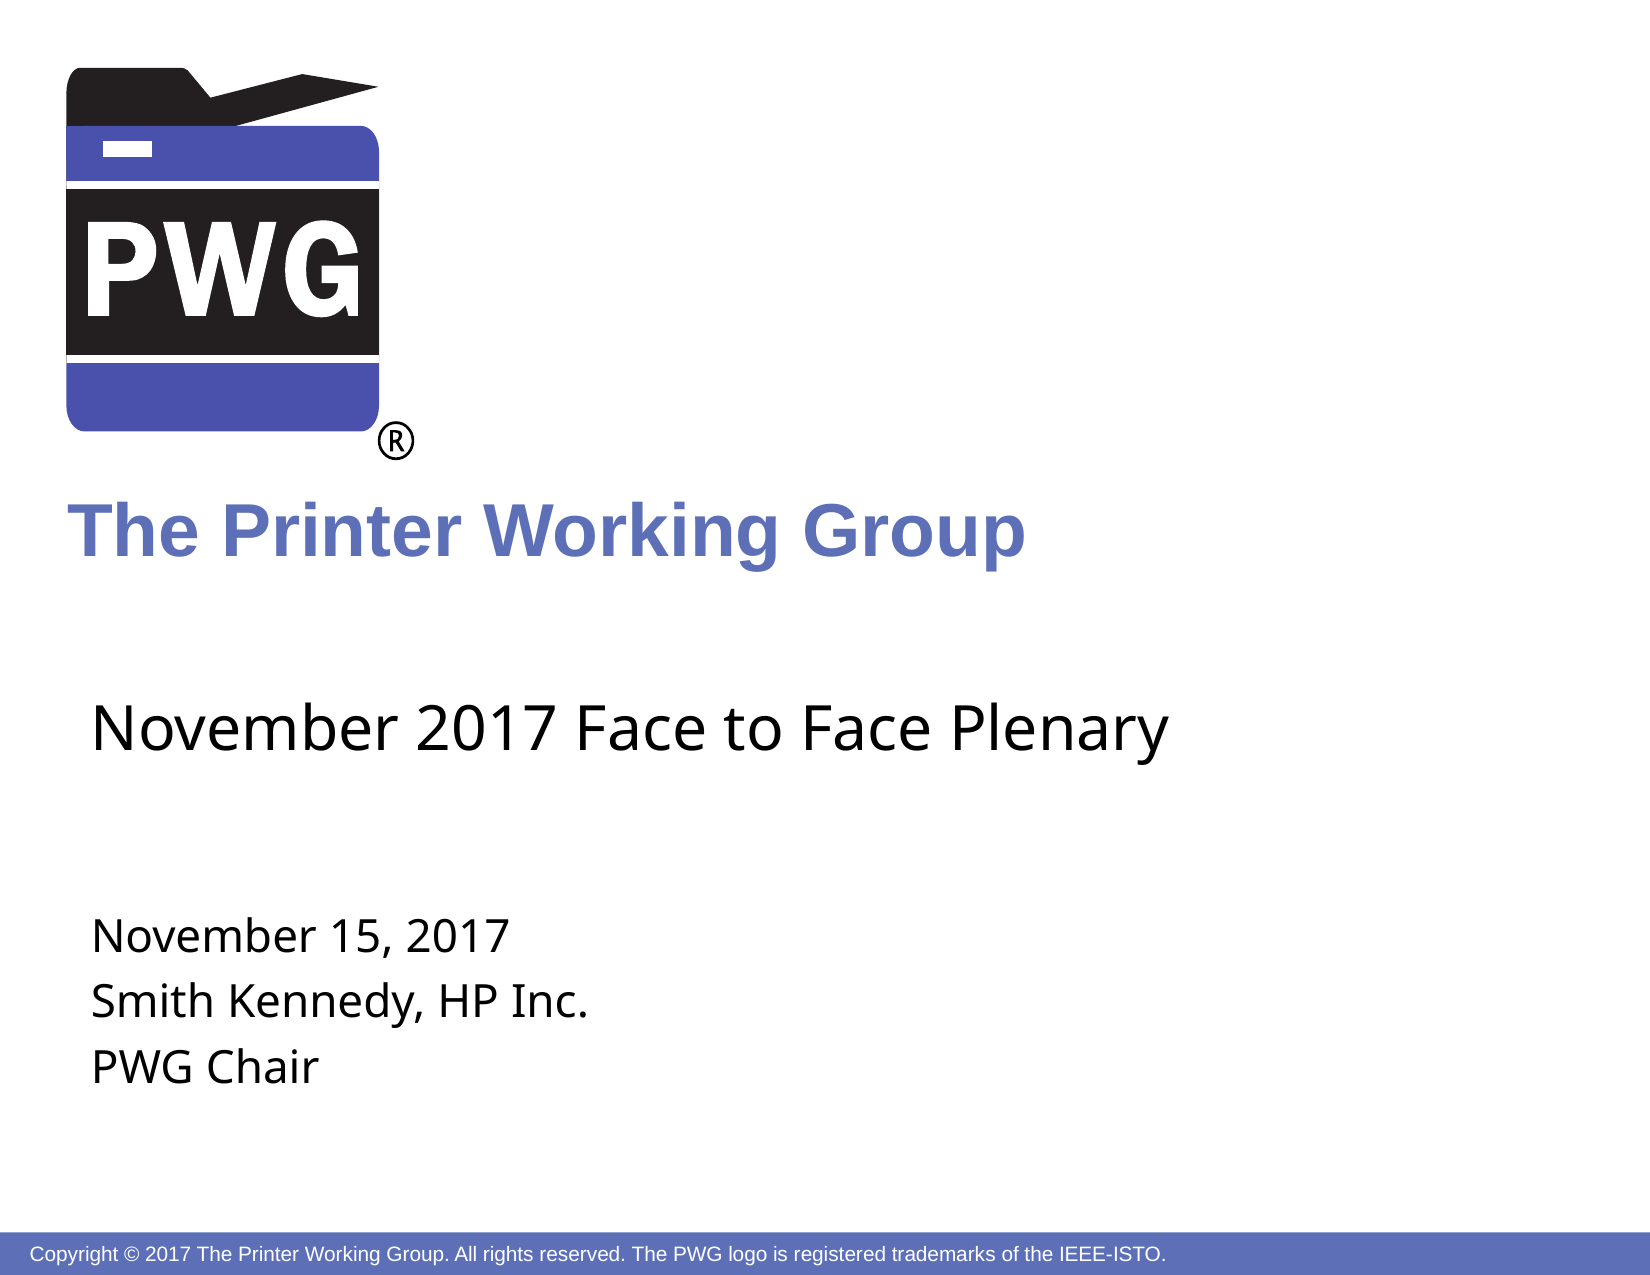

# November 2017 Face to Face Plenary
November 15, 2017
Smith Kennedy, HP Inc.
PWG Chair